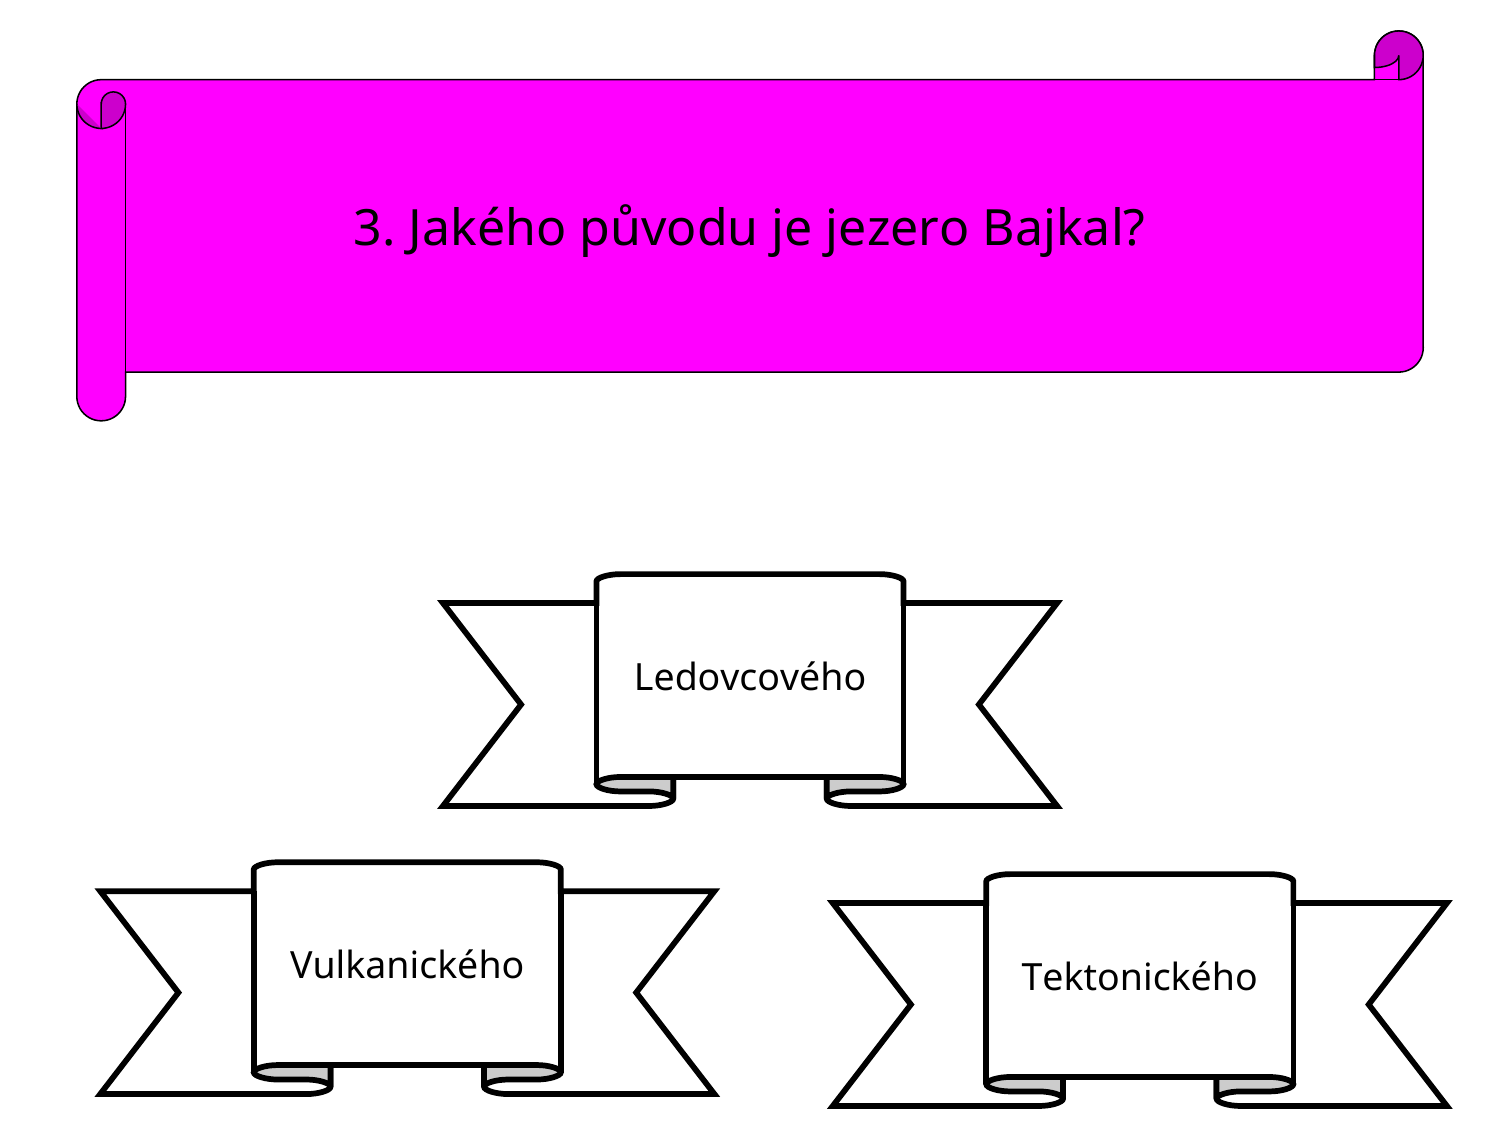

3. Jakého původu je jezero Bajkal?
Ledovcového
Vulkanického
Tektonického